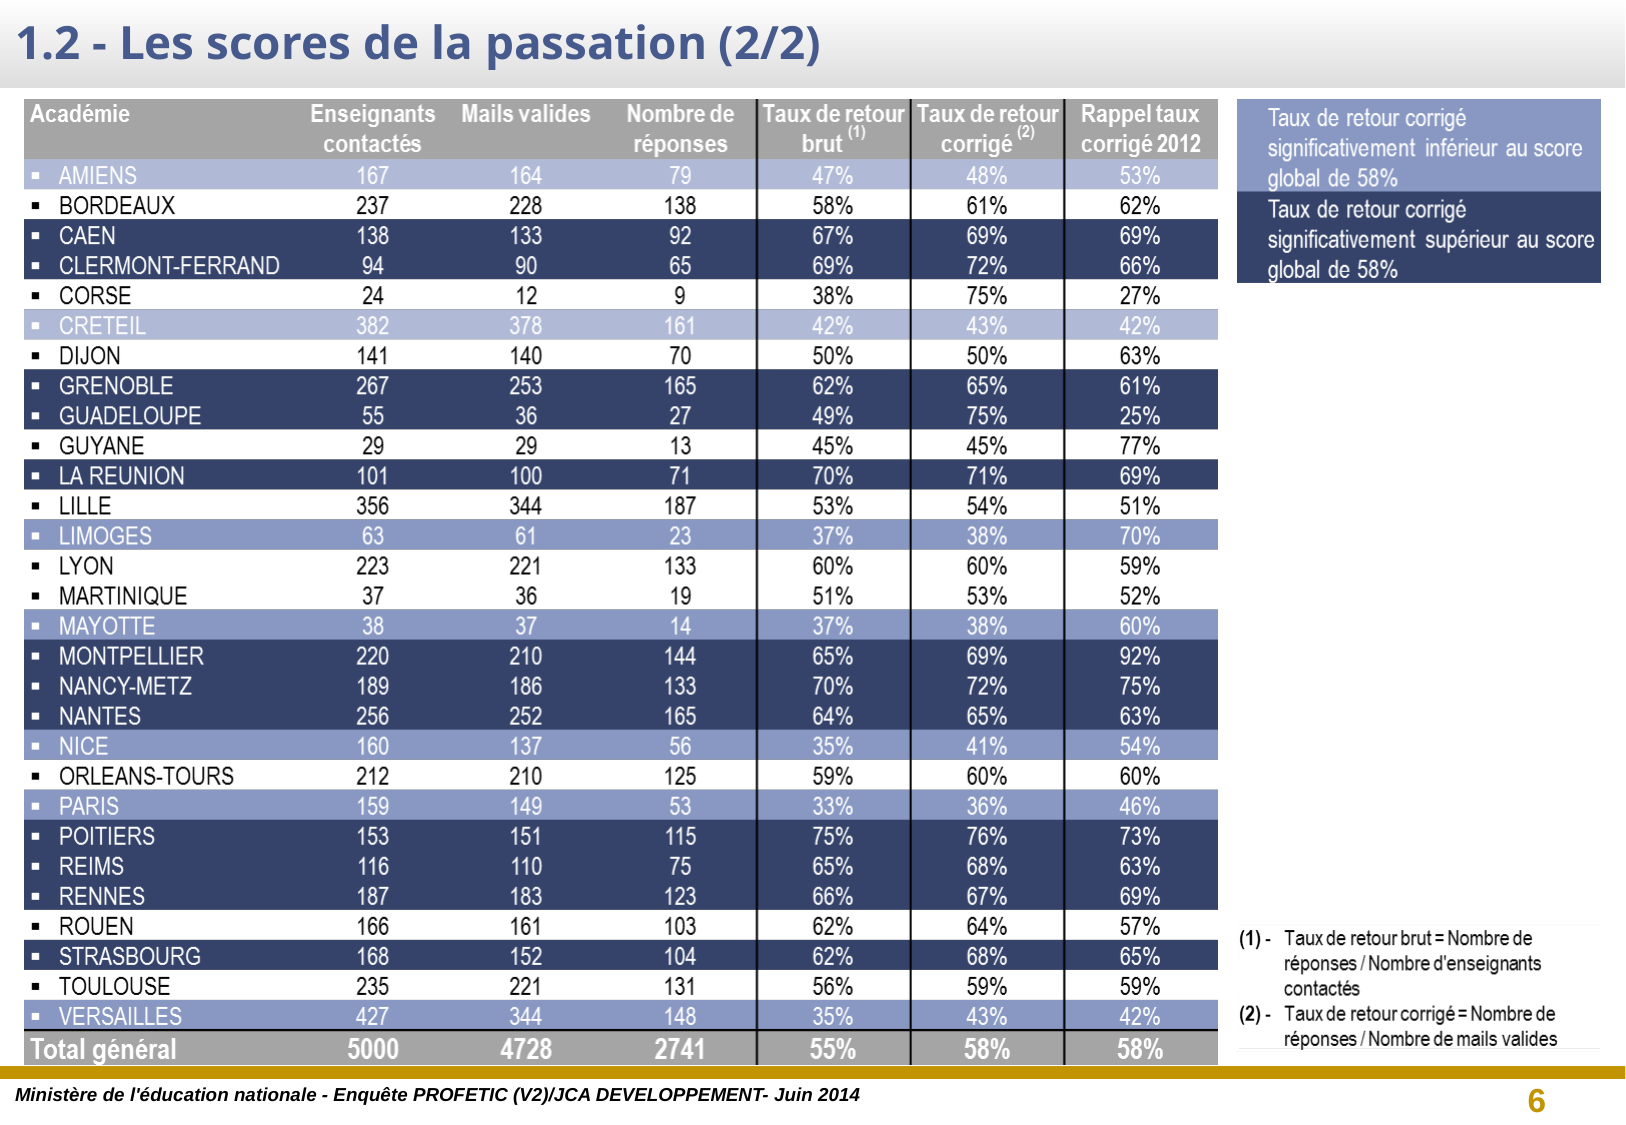

# 1.2 - Les scores de la passation (2/2)
4
Ministère de l'éducation nationale - Enquête PROFETIC (V2)/JCA DEVELOPPEMENT- Juin 2014